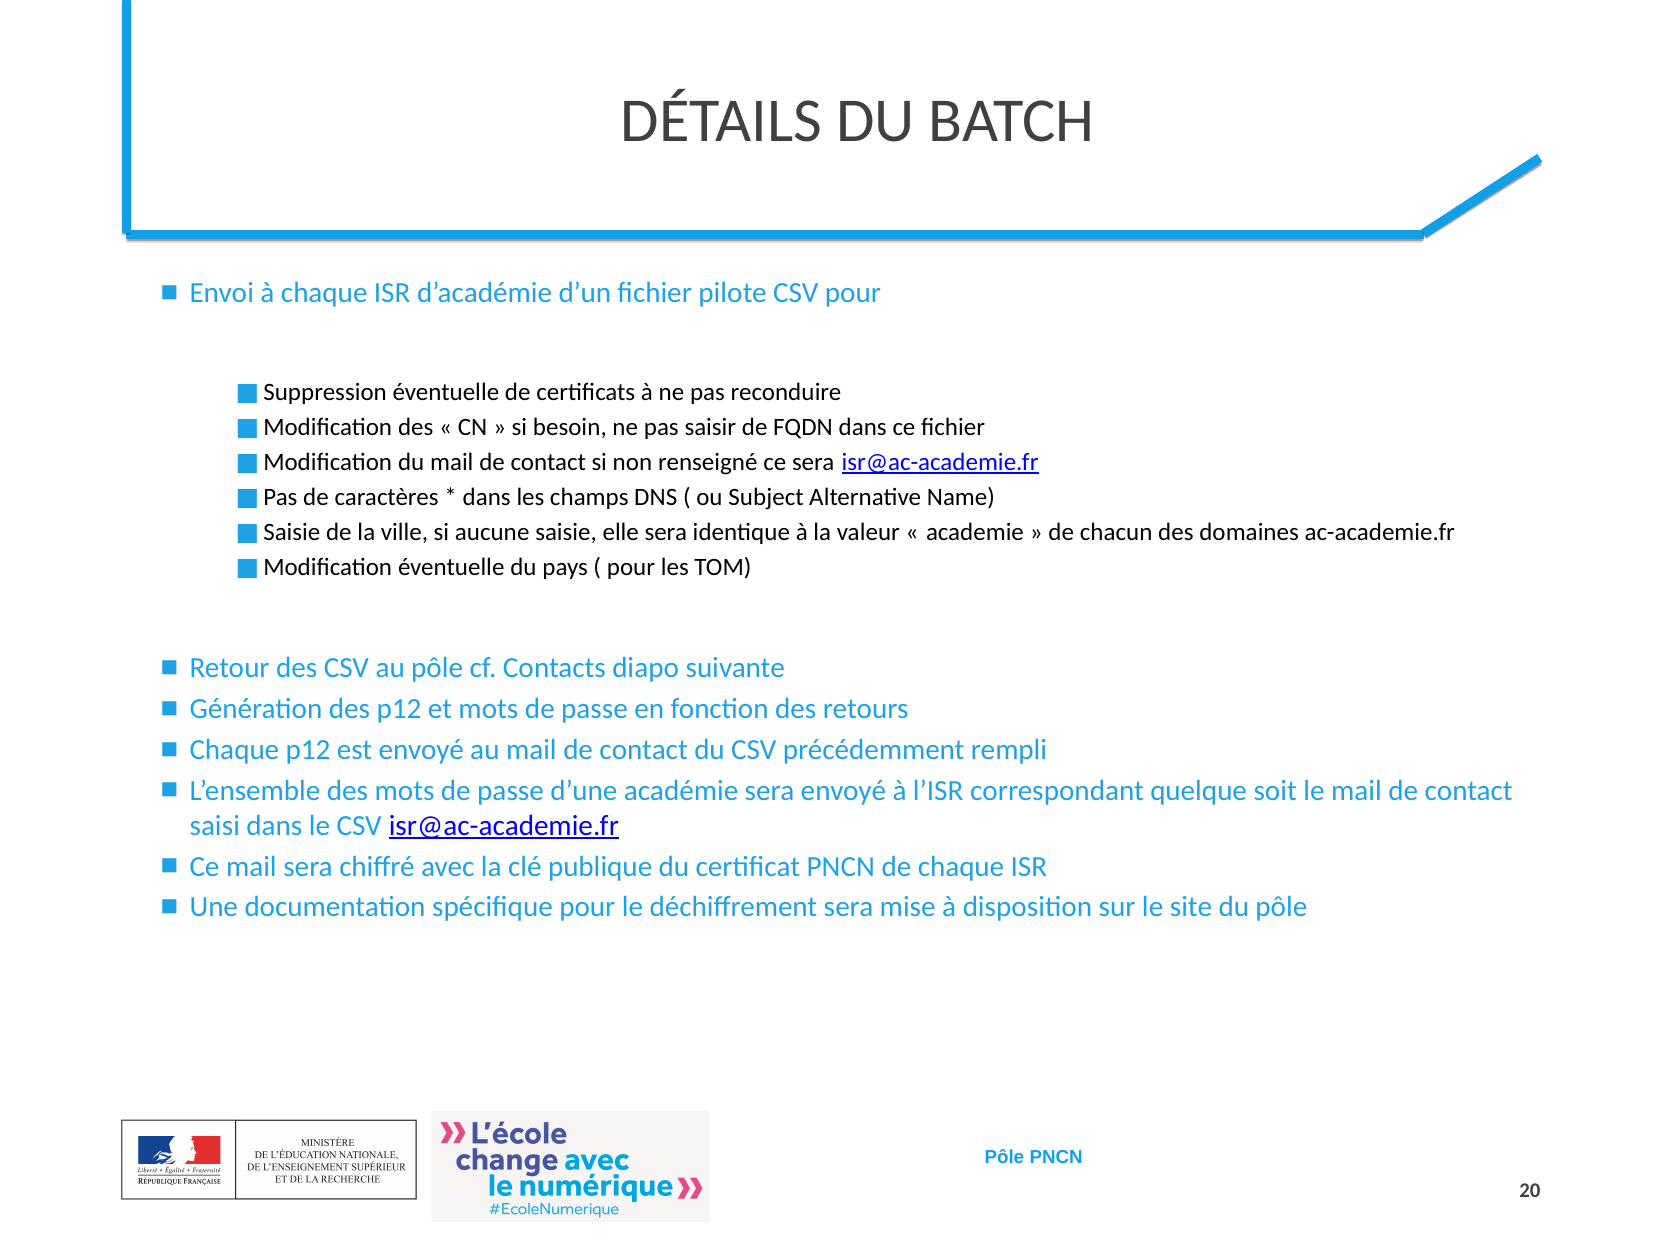

# Détails du BATCH
Envoi à chaque ISR d’académie d’un fichier pilote CSV pour
Suppression éventuelle de certificats à ne pas reconduire
Modification des « CN » si besoin, ne pas saisir de FQDN dans ce fichier
Modification du mail de contact si non renseigné ce sera isr@ac-academie.fr
Pas de caractères * dans les champs DNS ( ou Subject Alternative Name)
Saisie de la ville, si aucune saisie, elle sera identique à la valeur « academie » de chacun des domaines ac-academie.fr
Modification éventuelle du pays ( pour les TOM)
Retour des CSV au pôle cf. Contacts diapo suivante
Génération des p12 et mots de passe en fonction des retours
Chaque p12 est envoyé au mail de contact du CSV précédemment rempli
L’ensemble des mots de passe d’une académie sera envoyé à l’ISR correspondant quelque soit le mail de contact saisi dans le CSV isr@ac-academie.fr
Ce mail sera chiffré avec la clé publique du certificat PNCN de chaque ISR
Une documentation spécifique pour le déchiffrement sera mise à disposition sur le site du pôle